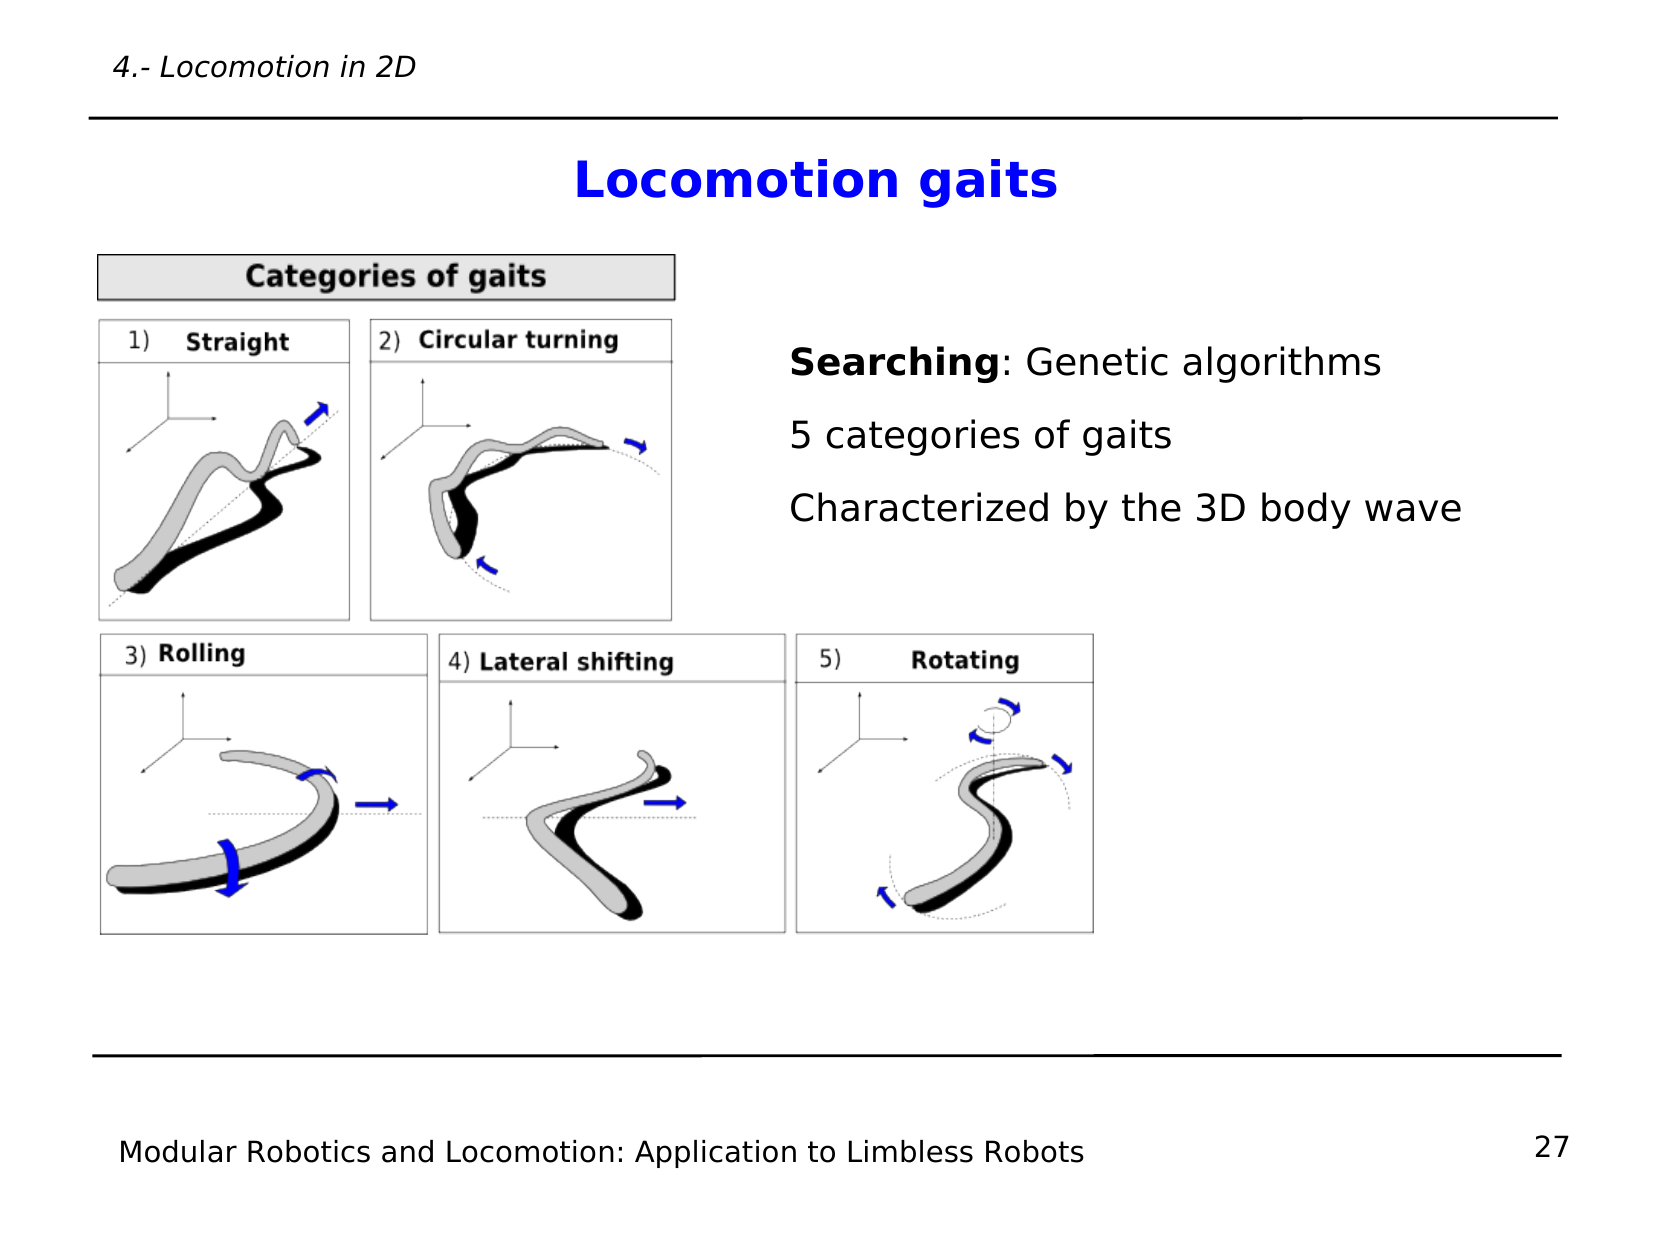

4.- Locomotion in 2D
Locomotion gaits
 Searching: Genetic algorithms
 5 categories of gaits
 Characterized by the 3D body wave
Modular Robotics and Locomotion: Application to Limbless Robots
27